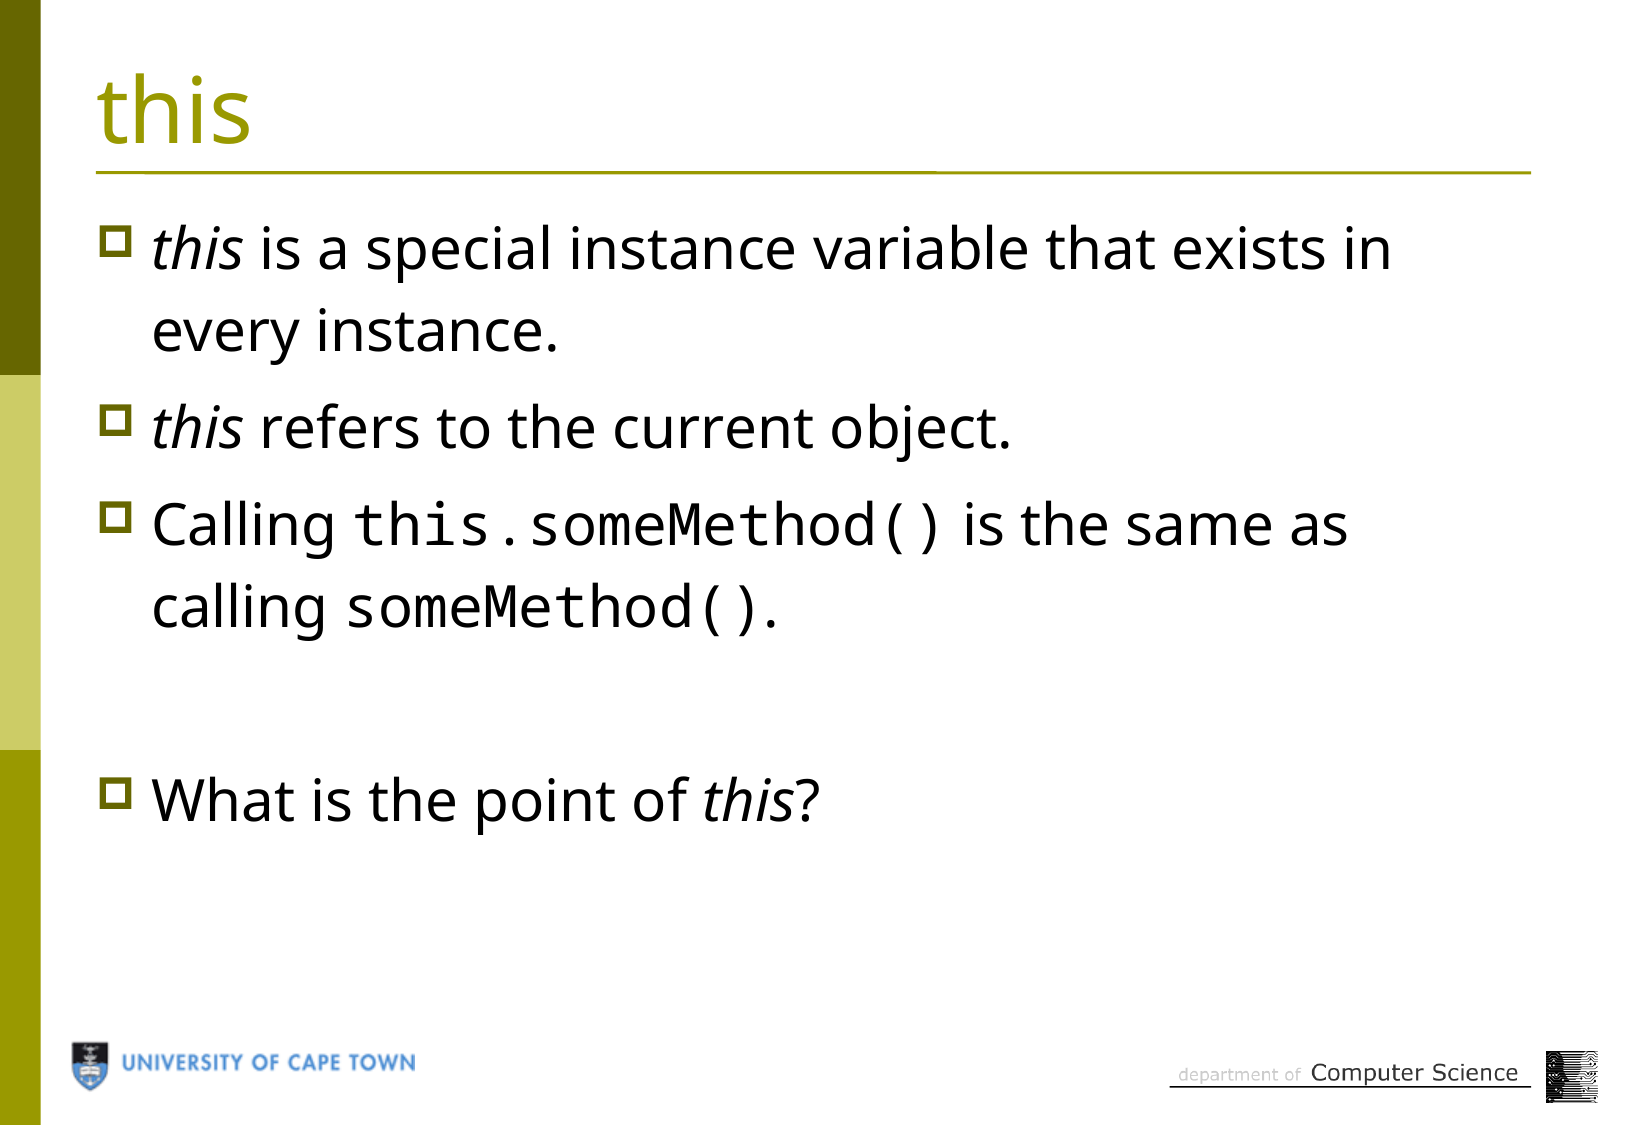

# this
this is a special instance variable that exists in every instance.
this refers to the current object.
Calling this.someMethod() is the same as calling someMethod().
What is the point of this?